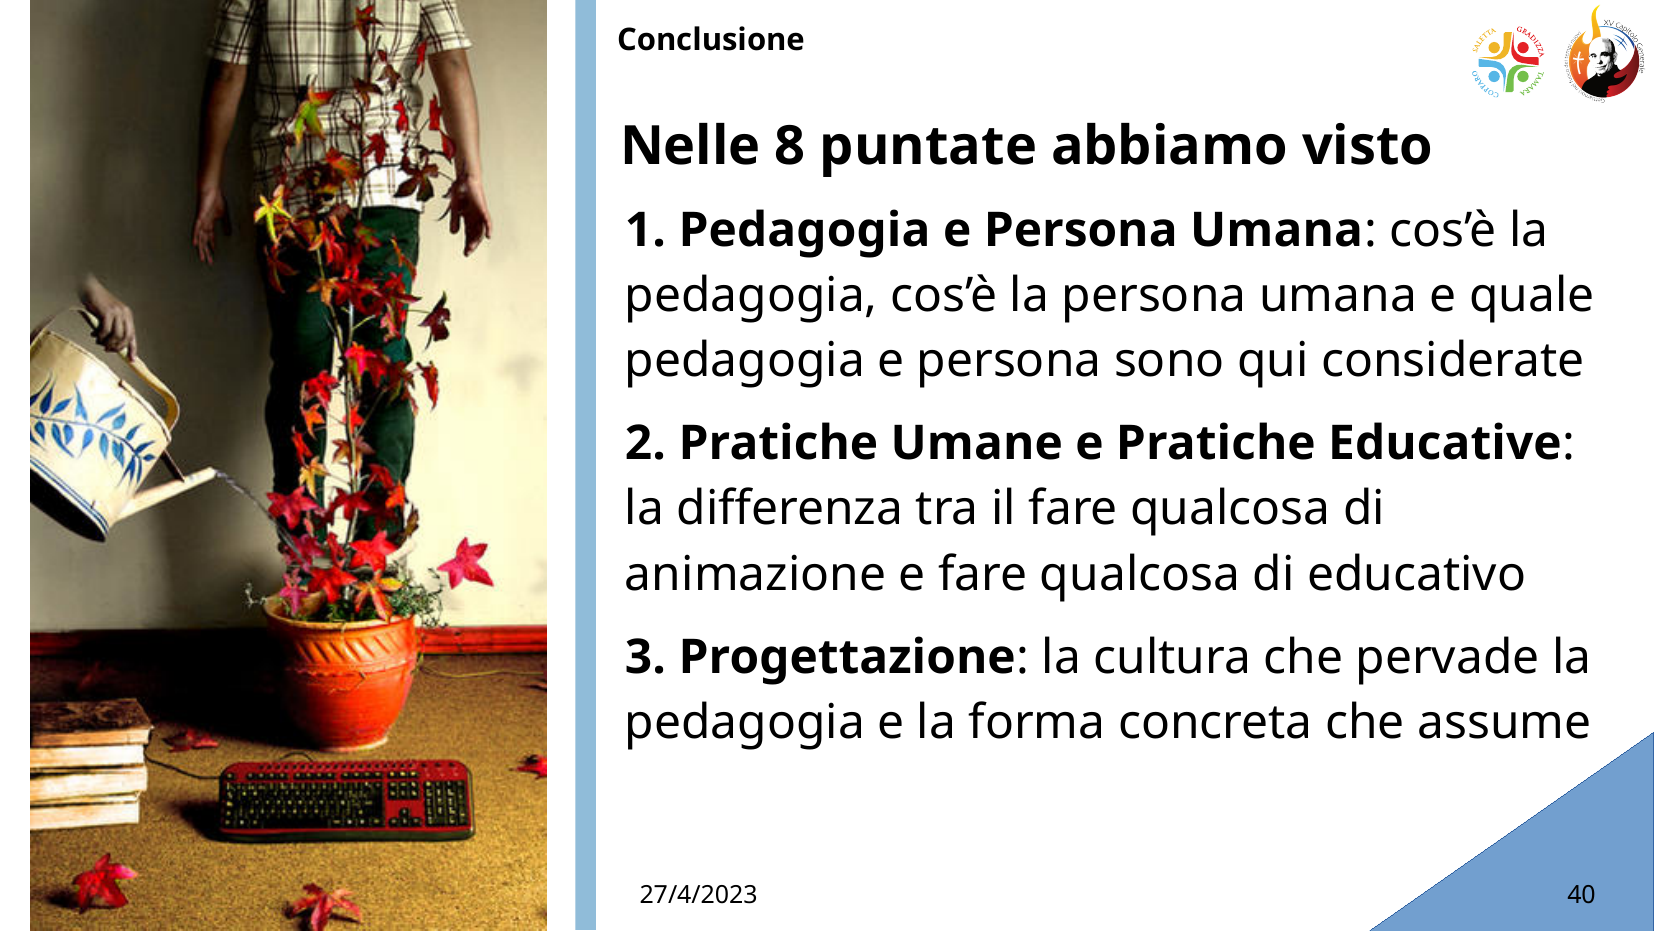

Conclusione
Nelle 8 puntate abbiamo visto
# 1. Pedagogia e Persona Umana: cos’è la pedagogia, cos’è la persona umana e quale pedagogia e persona sono qui considerate
2. Pratiche Umane e Pratiche Educative: la differenza tra il fare qualcosa di animazione e fare qualcosa di educativo
3. Progettazione: la cultura che pervade la pedagogia e la forma concreta che assume